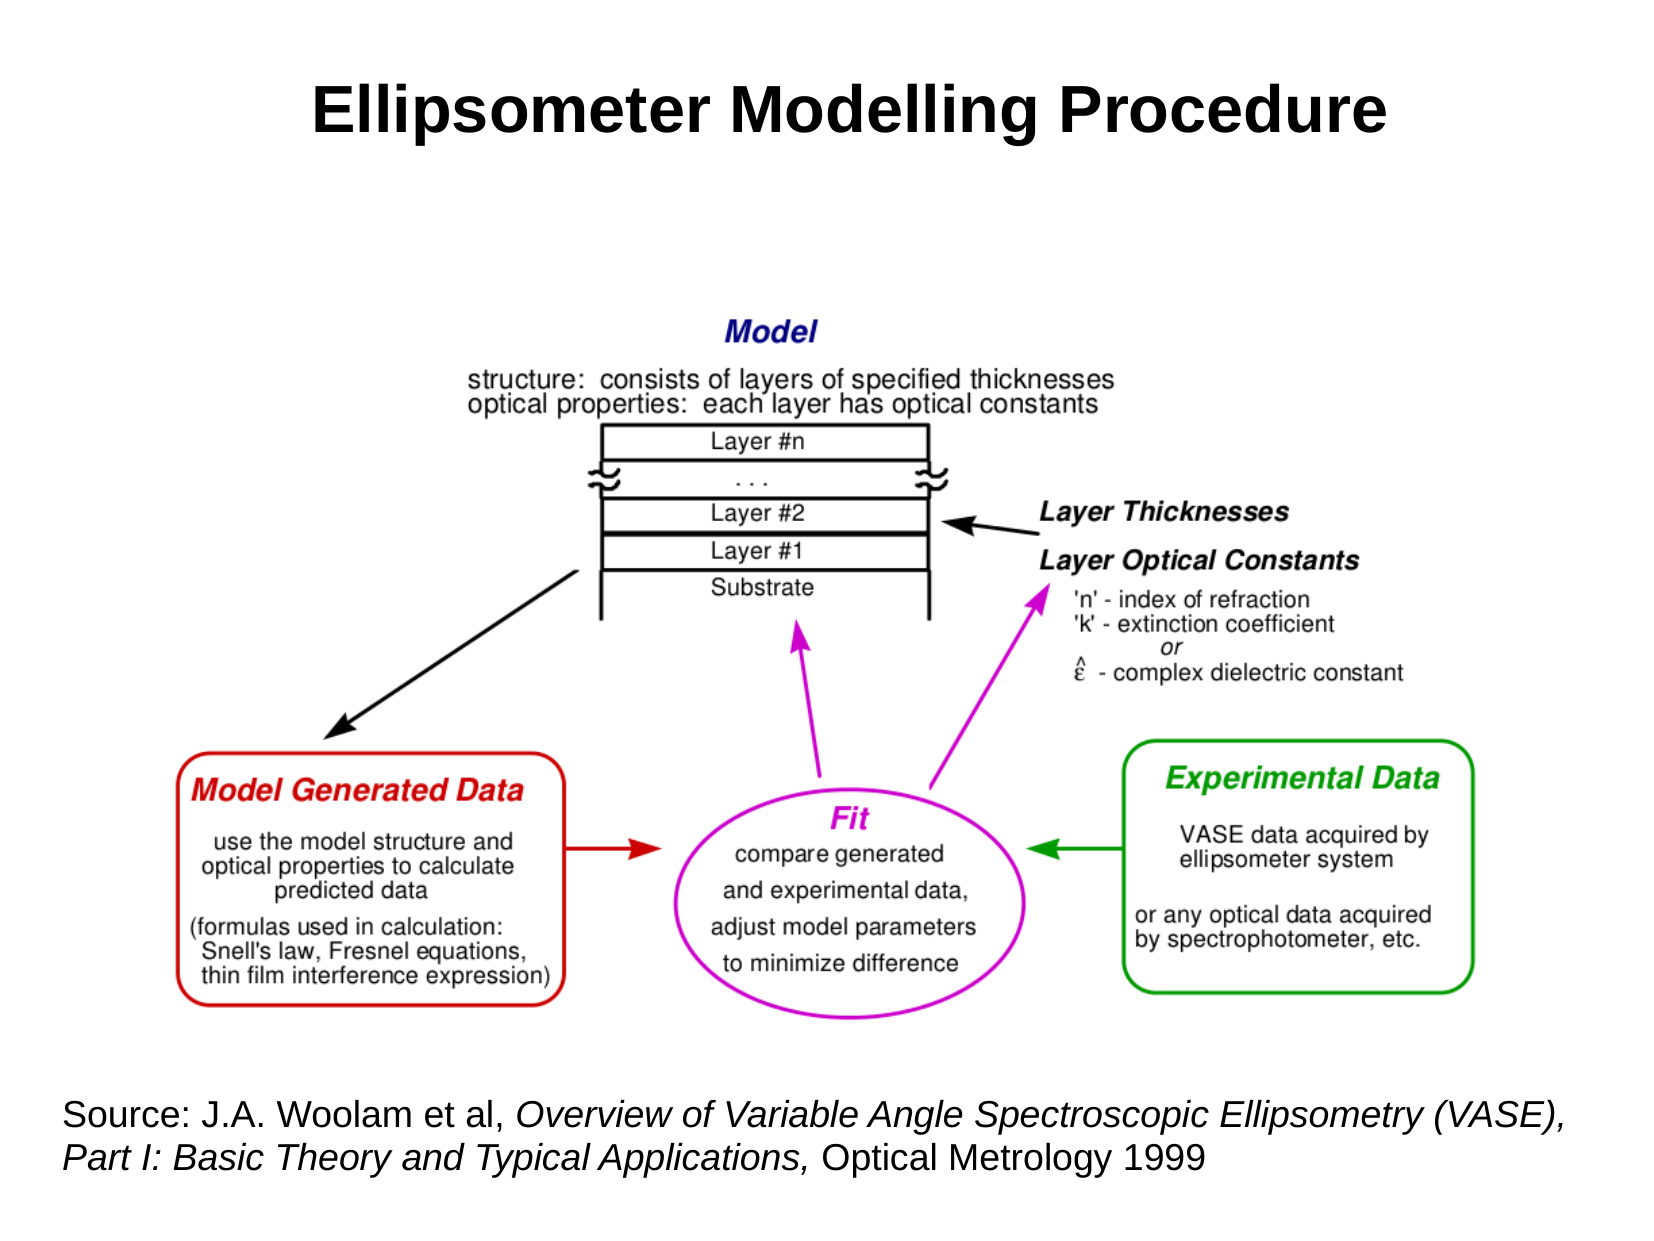

# Ellipsometer Modelling Procedure
Source: J.A. Woolam et al, Overview of Variable Angle Spectroscopic Ellipsometry (VASE), Part I: Basic Theory and Typical Applications, Optical Metrology 1999